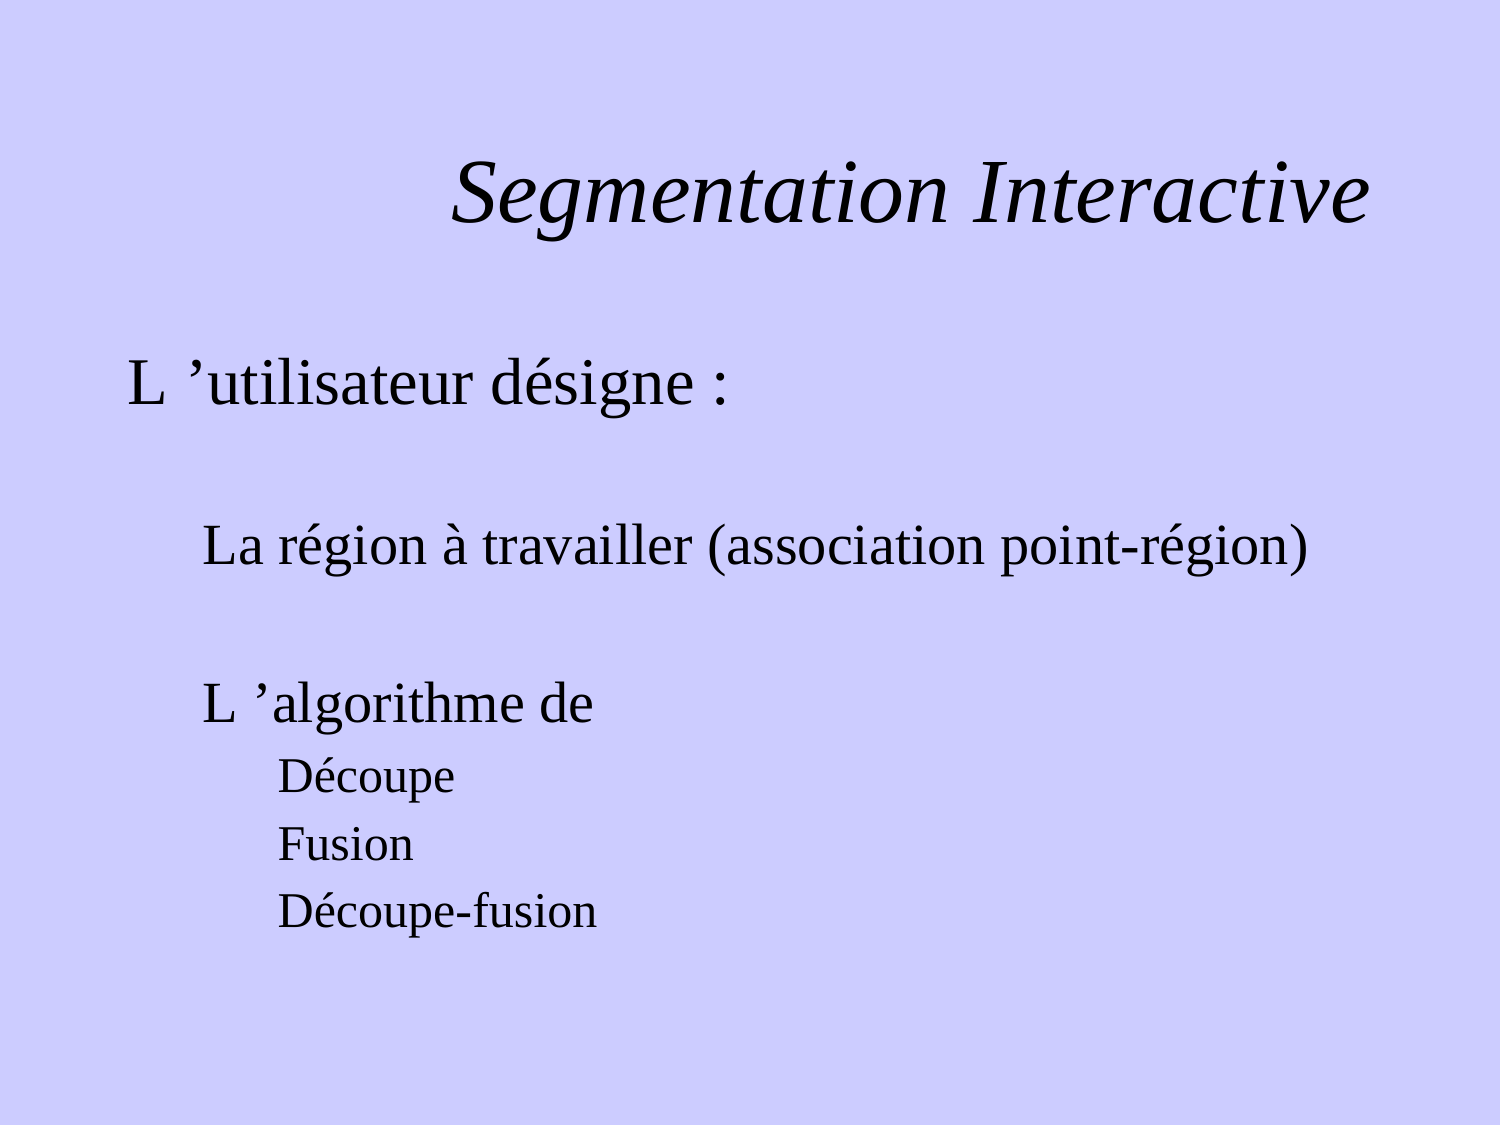

# Segmentation Interactive
L ’utilisateur désigne :
La région à travailler (association point-région)
L ’algorithme de
Découpe
Fusion
Découpe-fusion